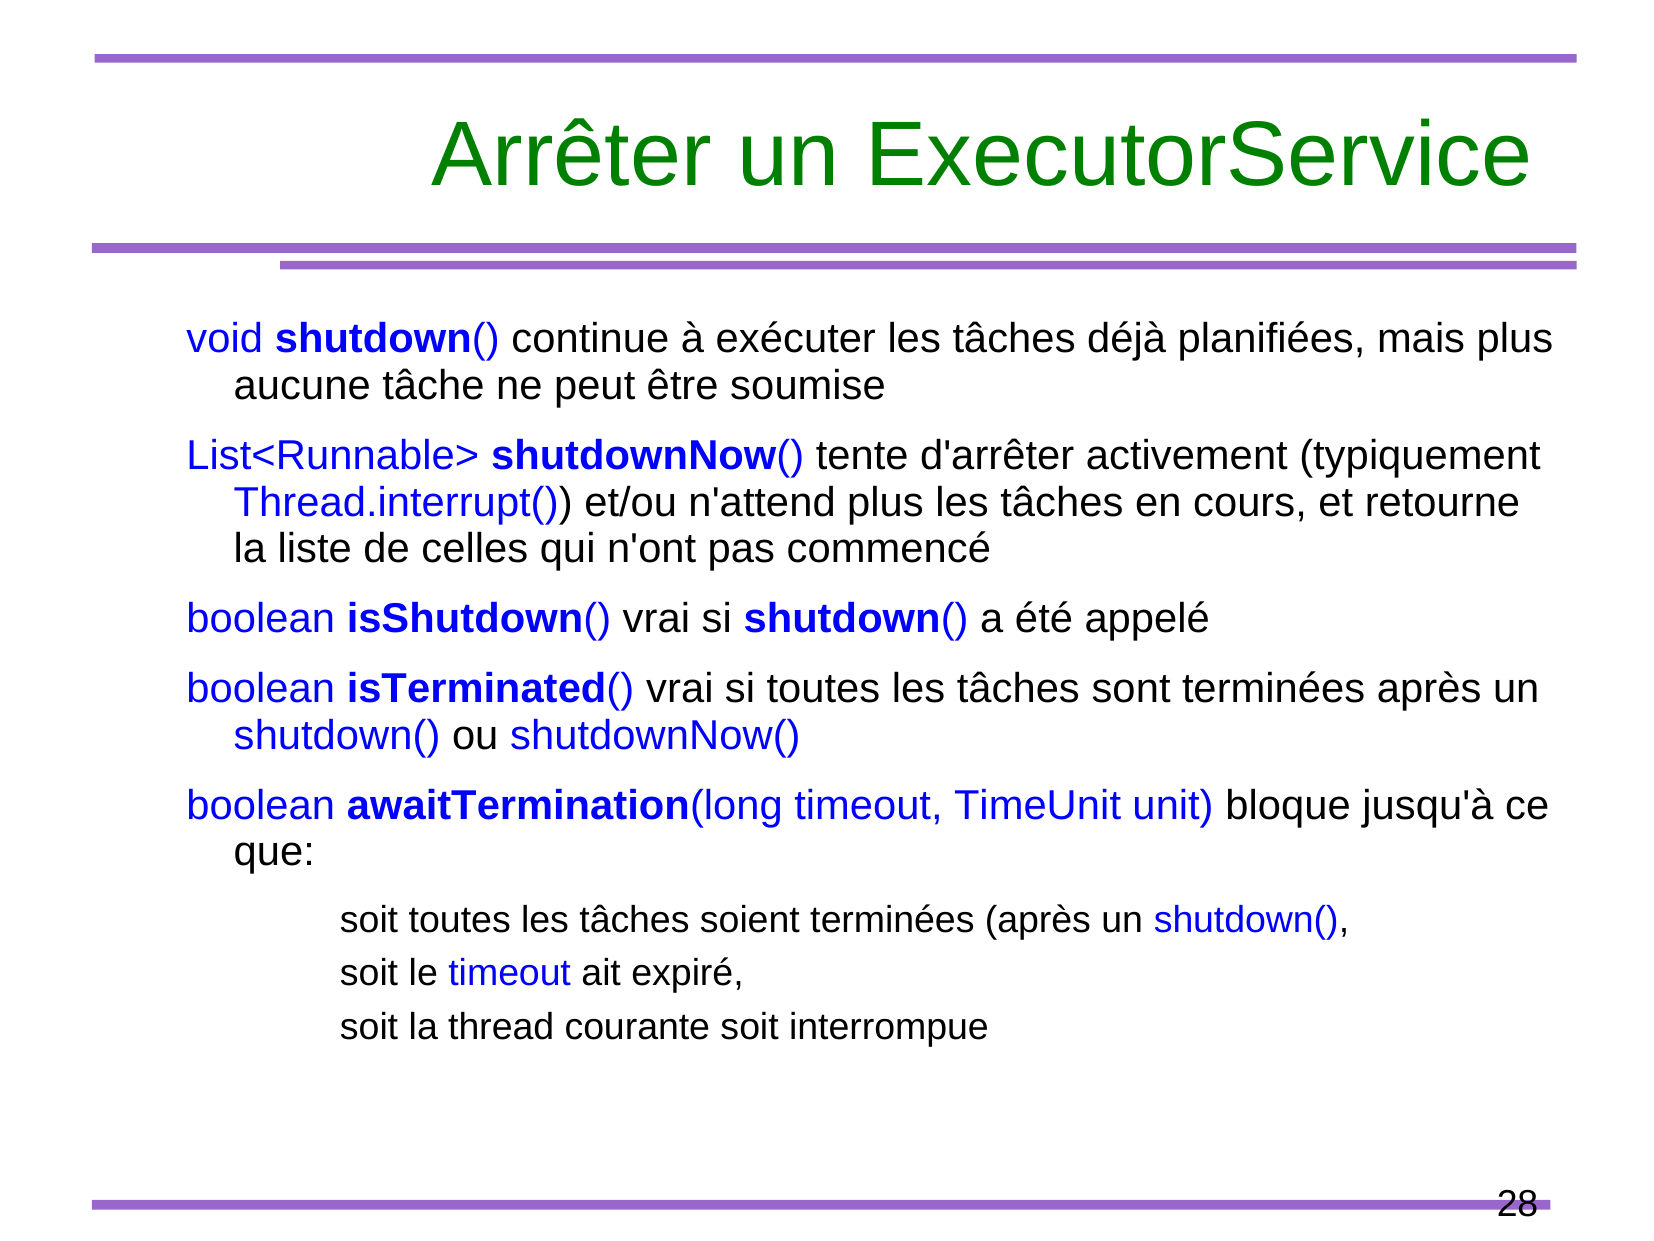

# Arrêter un ExecutorService
void shutdown() continue à exécuter les tâches déjà planifiées, mais plus aucune tâche ne peut être soumise
List<Runnable> shutdownNow() tente d'arrêter activement (typiquement Thread.interrupt()) et/ou n'attend plus les tâches en cours, et retourne la liste de celles qui n'ont pas commencé
boolean isShutdown() vrai si shutdown() a été appelé
boolean isTerminated() vrai si toutes les tâches sont terminées après un shutdown() ou shutdownNow()
boolean awaitTermination(long timeout, TimeUnit unit) bloque jusqu'à ce que:
soit toutes les tâches soient terminées (après un shutdown(),
soit le timeout ait expiré,
soit la thread courante soit interrompue